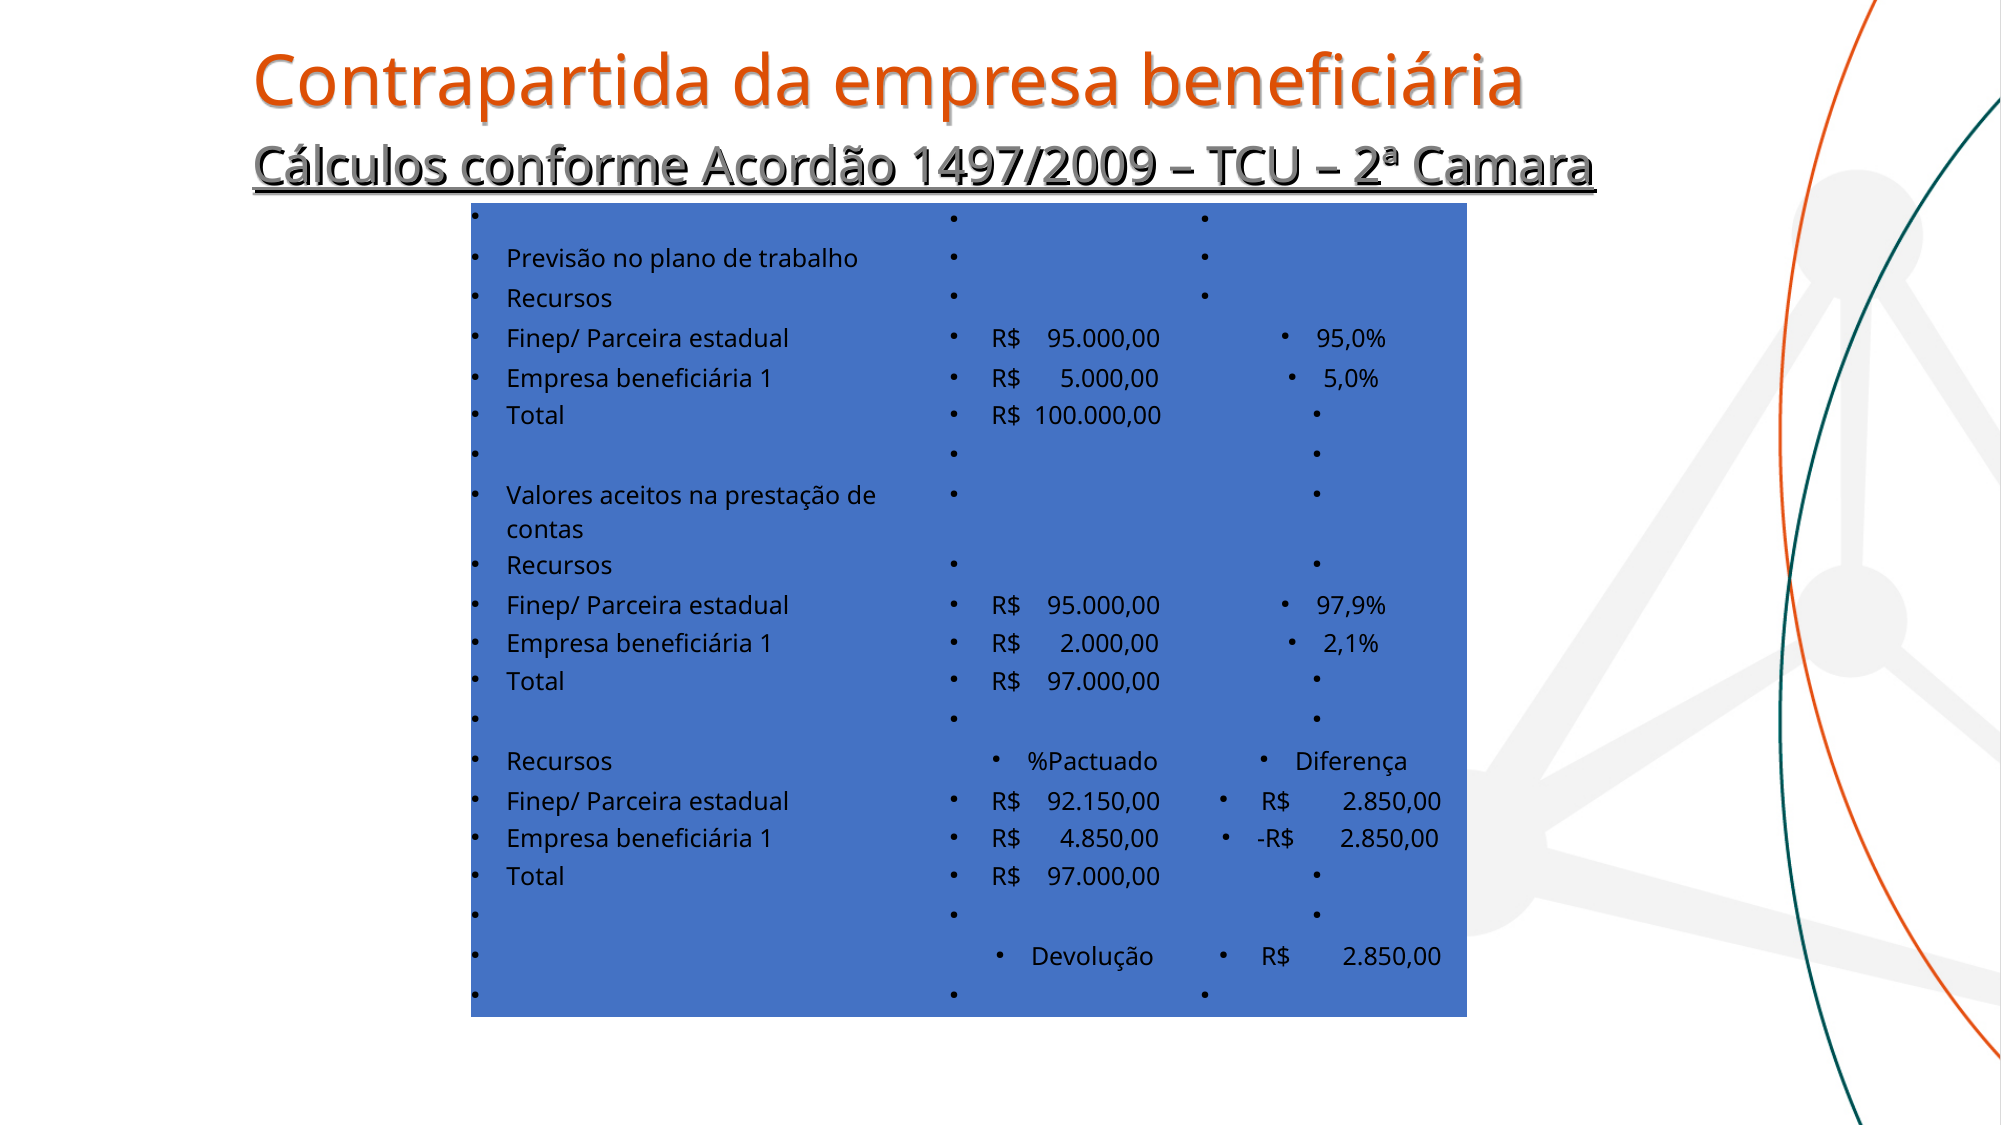

Contrapartida da empresa beneficiária
Cálculos conforme Acordão 1497/2009 – TCU – 2ª Camara
| | | |
| --- | --- | --- |
| Previsão no plano de trabalho | | |
| Recursos | | |
| Finep/ Parceira estadual | R$ 95.000,00 | 95,0% |
| Empresa beneficiária 1 | R$ 5.000,00 | 5,0% |
| Total | R$ 100.000,00 | |
| | | |
| Valores aceitos na prestação de contas | | |
| Recursos | | |
| Finep/ Parceira estadual | R$ 95.000,00 | 97,9% |
| Empresa beneficiária 1 | R$ 2.000,00 | 2,1% |
| Total | R$ 97.000,00 | |
| | | |
| Recursos | %Pactuado | Diferença |
| Finep/ Parceira estadual | R$ 92.150,00 | R$ 2.850,00 |
| Empresa beneficiária 1 | R$ 4.850,00 | -R$ 2.850,00 |
| Total | R$ 97.000,00 | |
| | | |
| | Devolução | R$ 2.850,00 |
| | | |